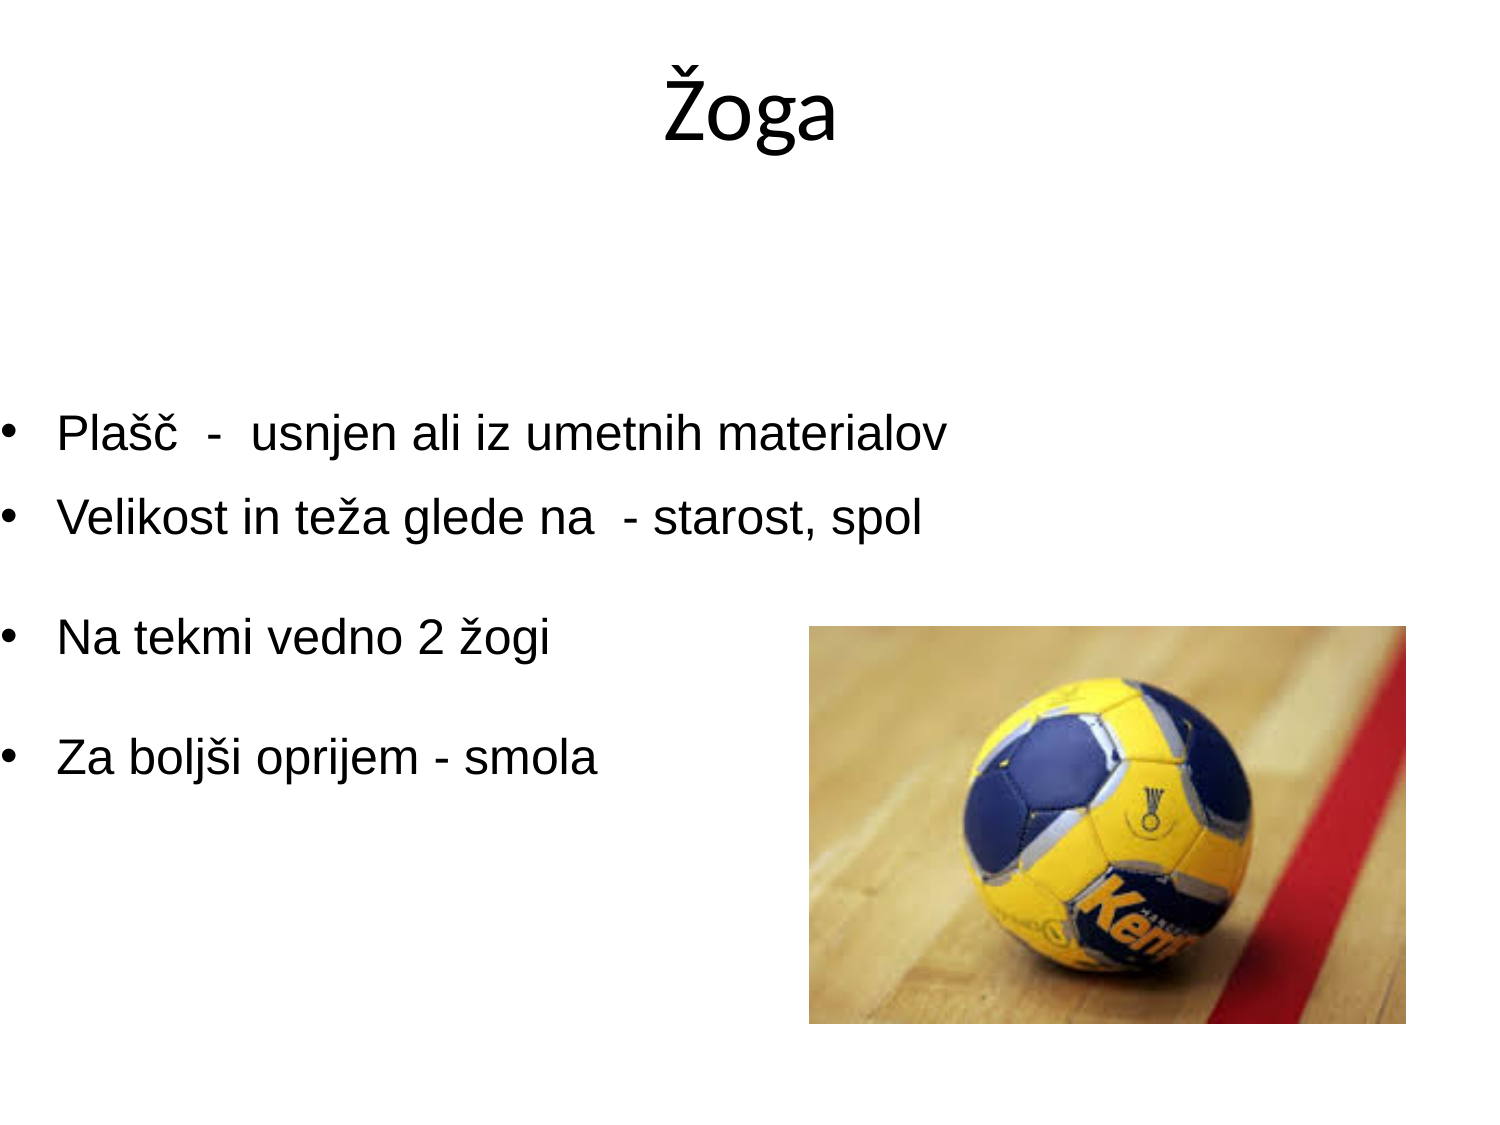

# Žoga
Plašč - usnjen ali iz umetnih materialov
Velikost in teža glede na - starost, spol
Na tekmi vedno 2 žogi
Za boljši oprijem - smola